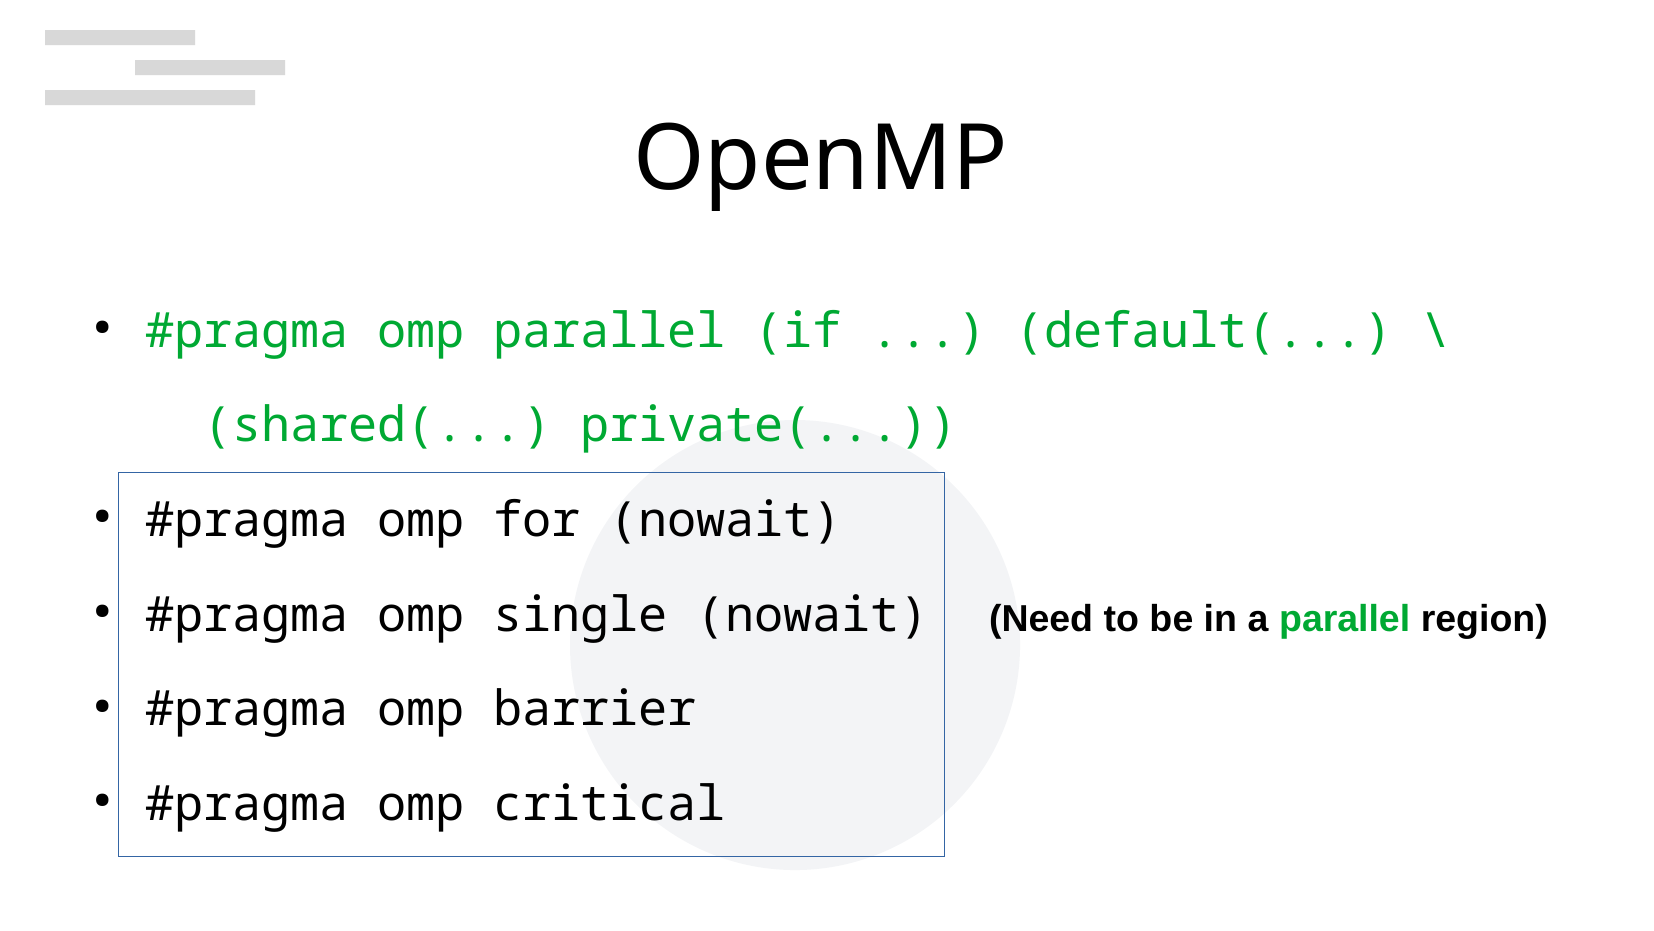

# OpenMP
#pragma omp parallel (if ...) (default(...) \
 (shared(...) private(...))
#pragma omp for (nowait)
#pragma omp single (nowait)
#pragma omp barrier
#pragma omp critical
(Need to be in a parallel region)